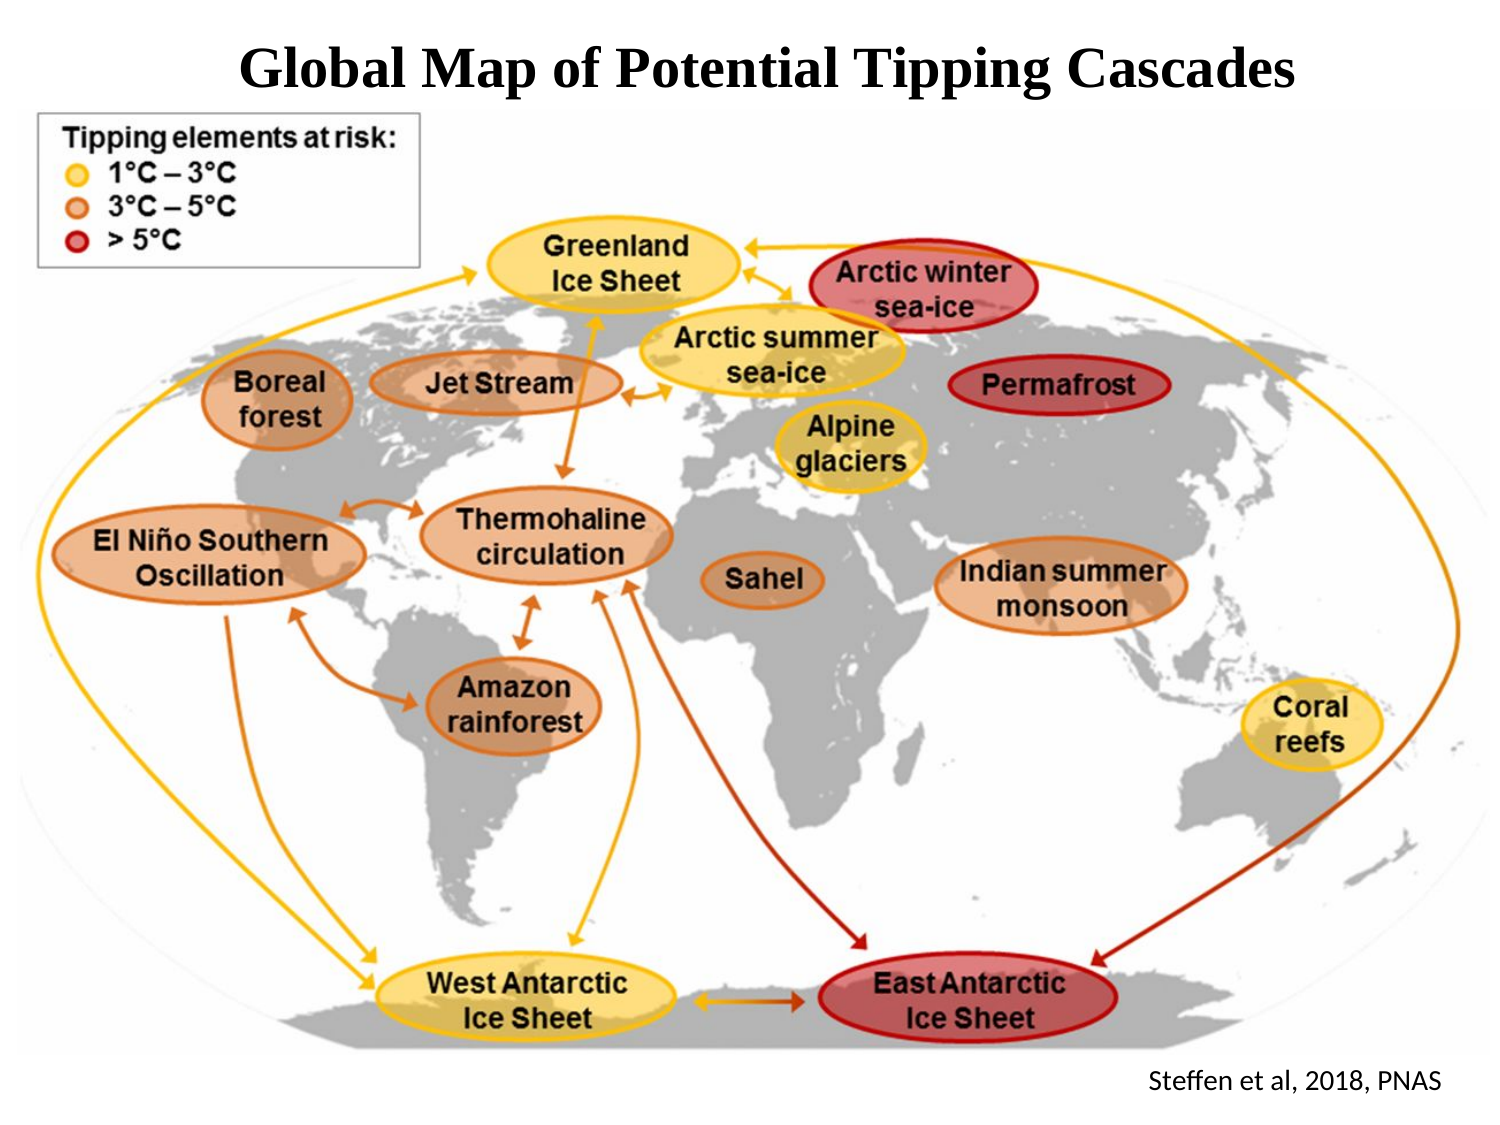

Global Map of Potential Tipping Cascades
Steffen et al, 2018, PNAS